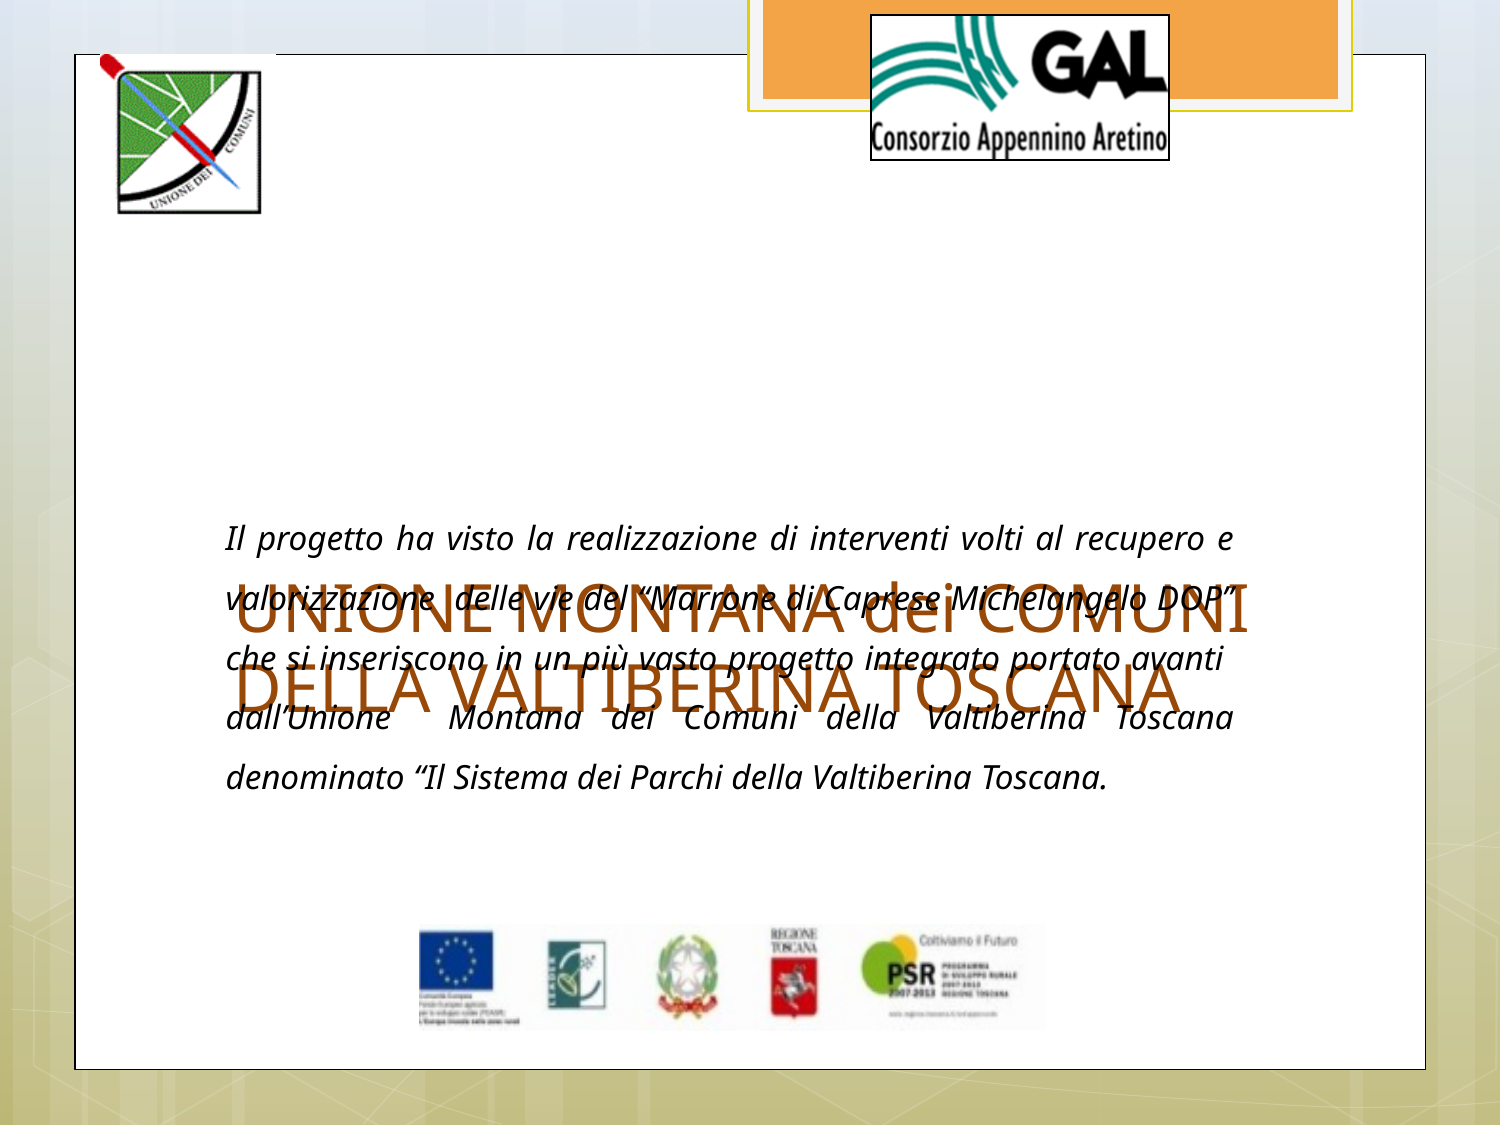

# UNIONE MONTANA dei COMUNI DELLA VALTIBERINA TOSCANA
Il progetto ha visto la realizzazione di interventi volti al recupero e valorizzazione delle vie del “Marrone di Caprese Michelangelo DOP” che si inseriscono in un più vasto progetto integrato portato avanti dall’Unione Montana dei Comuni della Valtiberina Toscana denominato “Il Sistema dei Parchi della Valtiberina Toscana.